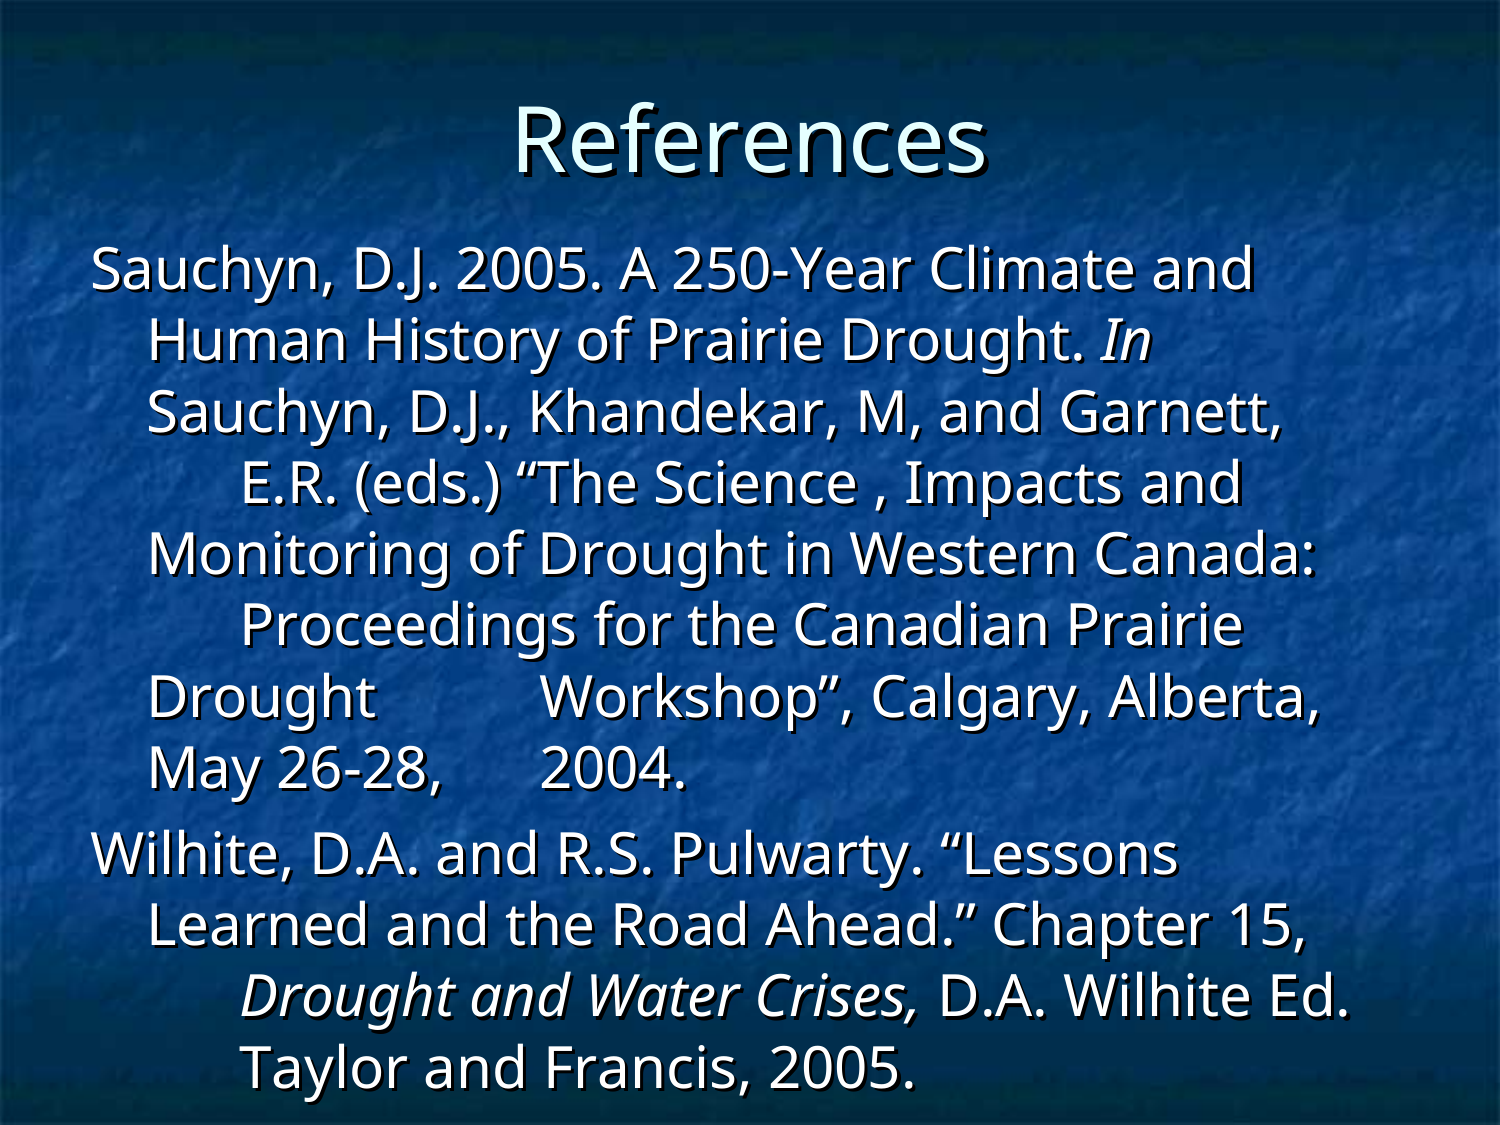

References
Sauchyn, D.J. 2005. A 250-Year Climate and 	Human History of Prairie Drought. In 	Sauchyn, D.J., Khandekar, M, and Garnett, 	E.R. (eds.) “The Science , Impacts and 	Monitoring of Drought in Western Canada: 	Proceedings for the Canadian Prairie Drought 	Workshop”, Calgary, Alberta, May 26-28, 	2004.
Wilhite, D.A. and R.S. Pulwarty. “Lessons 	Learned and the Road Ahead.” Chapter 15, 	Drought and Water Crises, D.A. Wilhite Ed. 	Taylor and Francis, 2005.